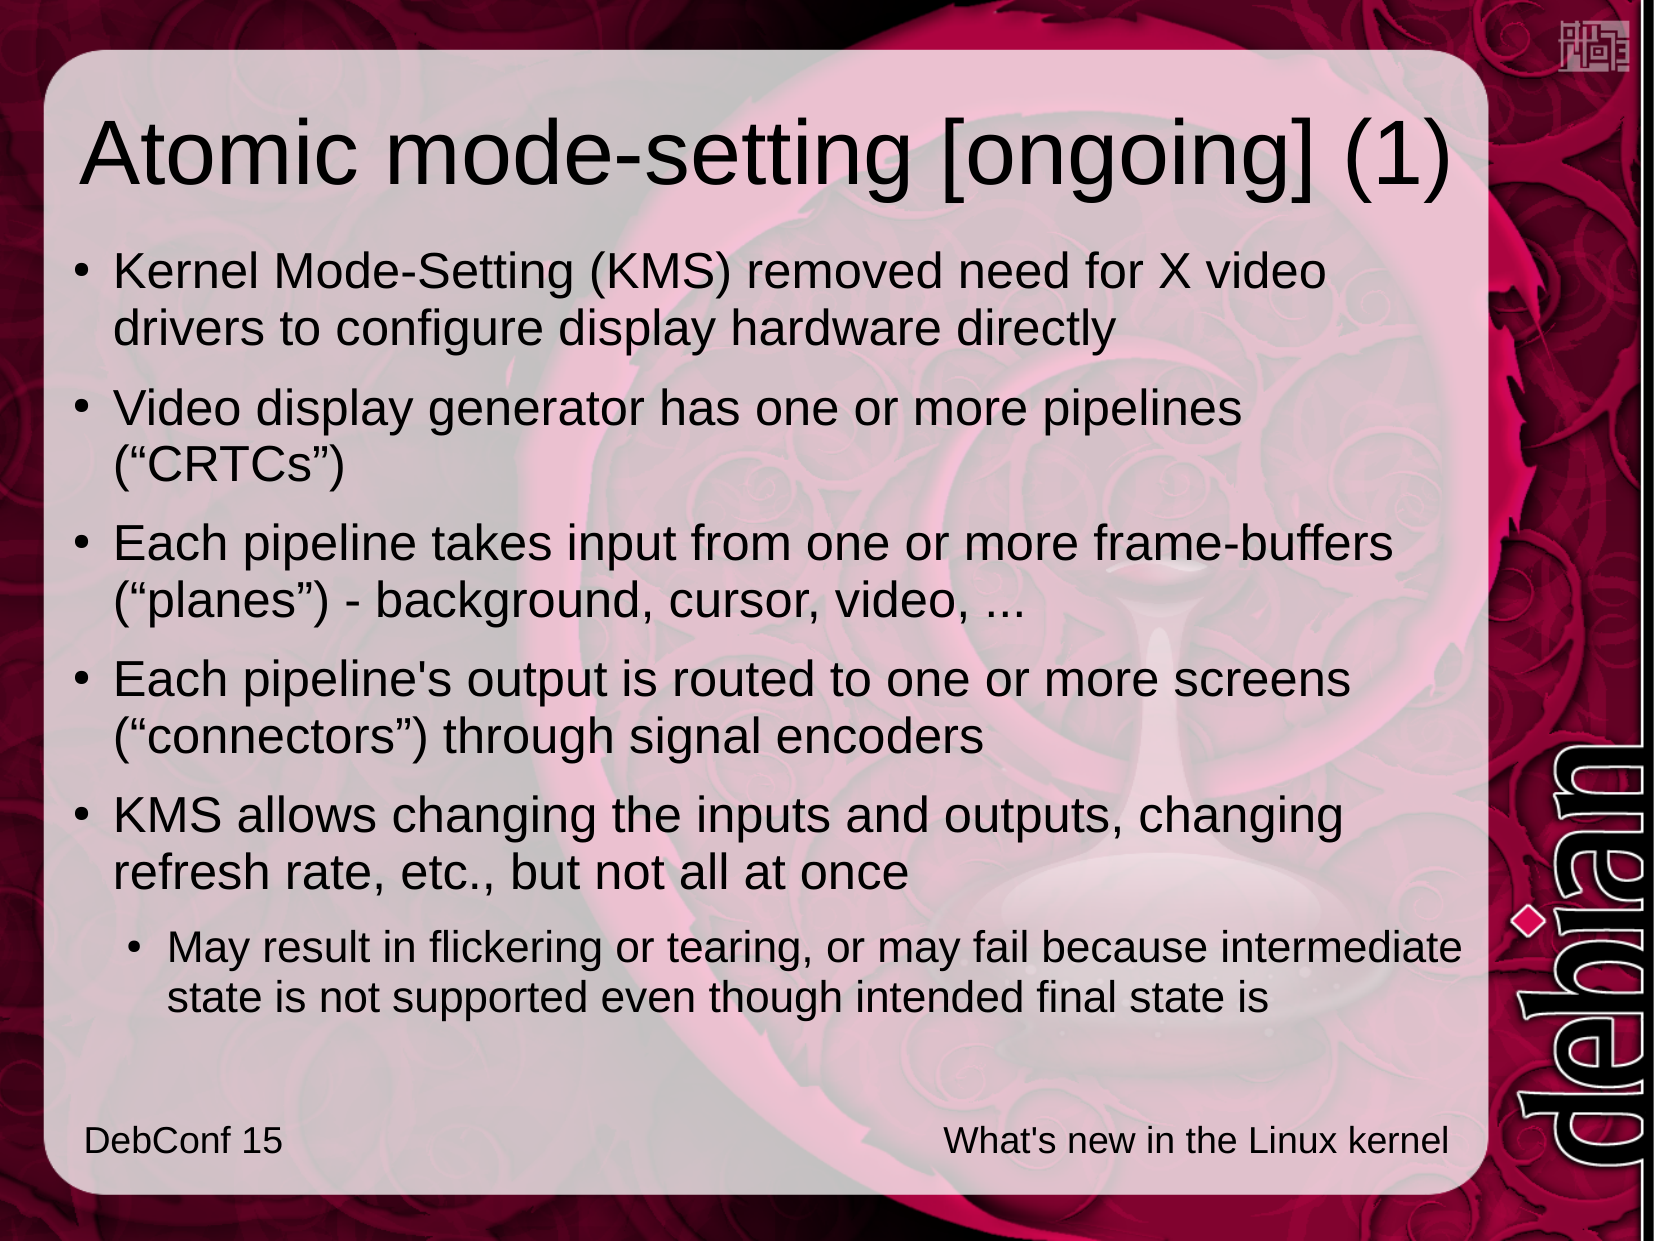

# Atomic mode-setting [ongoing] (1)
Kernel Mode-Setting (KMS) removed need for X video drivers to configure display hardware directly
Video display generator has one or more pipelines (“CRTCs”)
Each pipeline takes input from one or more frame-buffers (“planes”) - background, cursor, video, ...
Each pipeline's output is routed to one or more screens (“connectors”) through signal encoders
KMS allows changing the inputs and outputs, changing refresh rate, etc., but not all at once
May result in flickering or tearing, or may fail because intermediate state is not supported even though intended final state is
DebConf 15
What's new in the Linux kernel